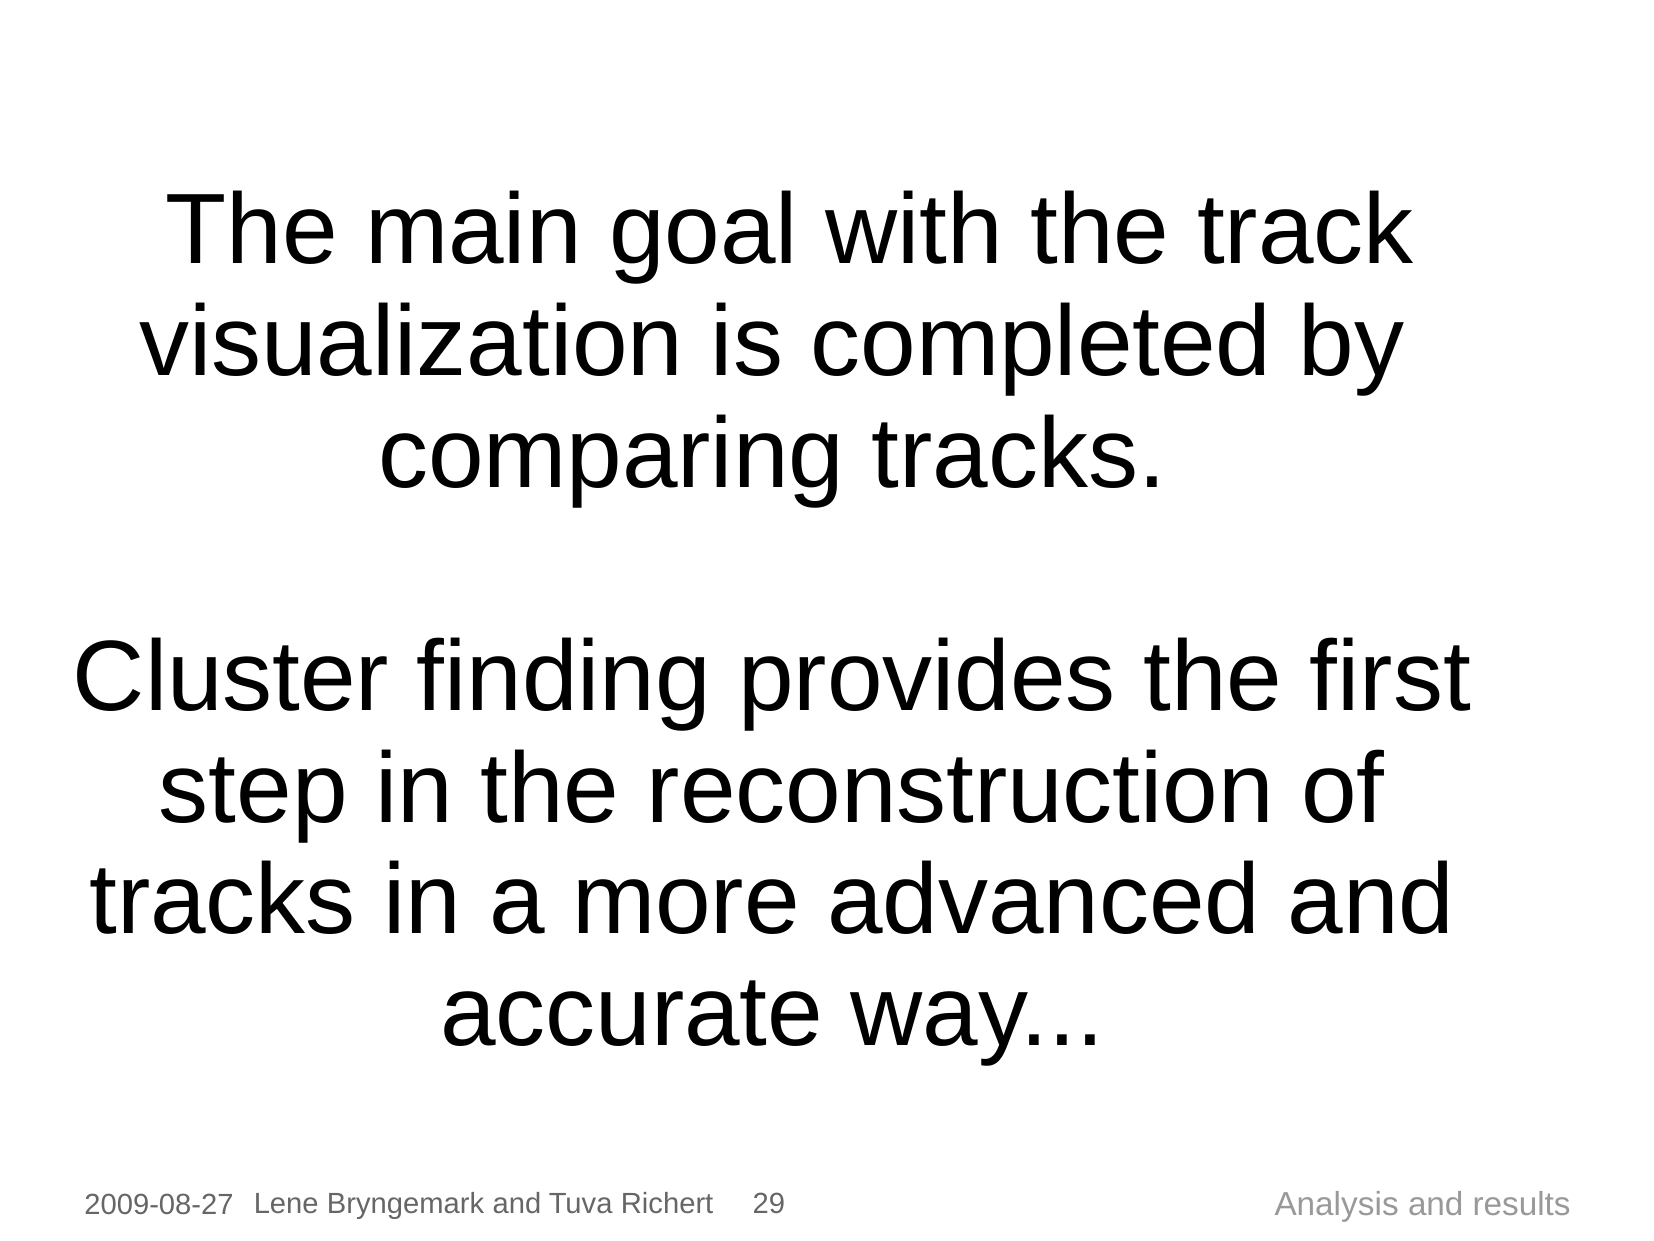

The main goal with the track visualization is completed by comparing tracks.
Cluster finding provides the first step in the reconstruction of tracks in a more advanced and accurate way...
# Analysis and results
Lene Bryngemark and Tuva Richert
29
2009-08-27